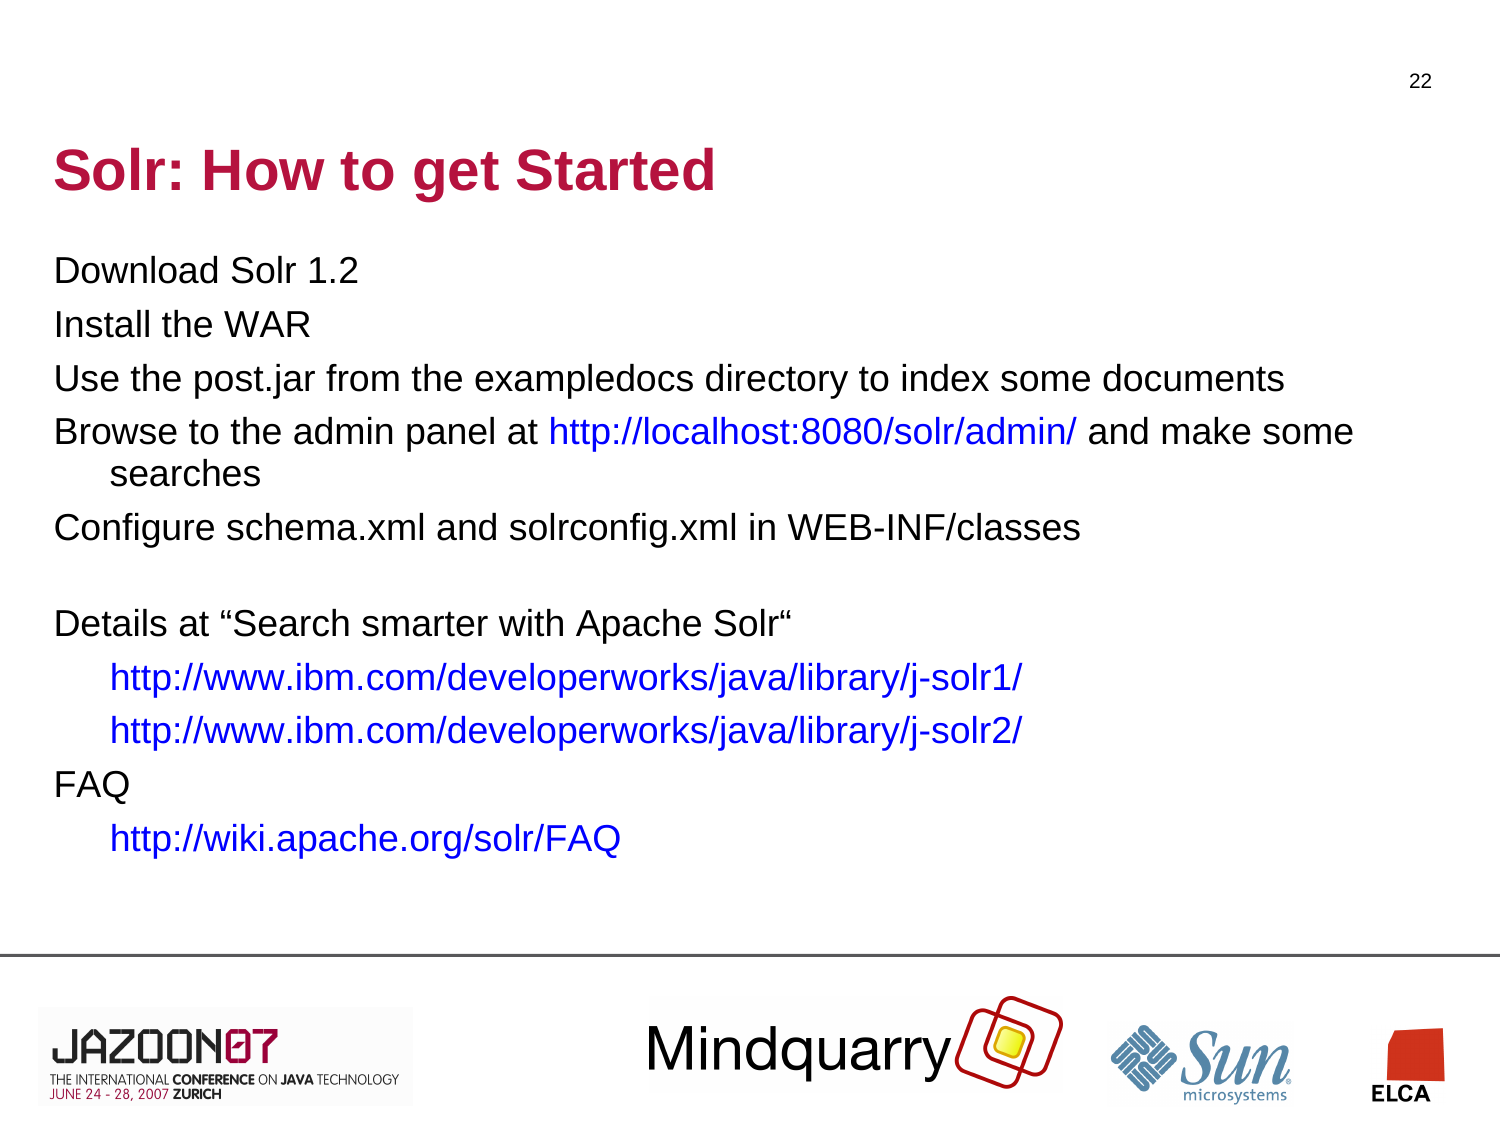

22
# Solr: How to get Started
Download Solr 1.2
Install the WAR
Use the post.jar from the exampledocs directory to index some documents
Browse to the admin panel at http://localhost:8080/solr/admin/ and make some searches
Configure schema.xml and solrconfig.xml in WEB-INF/classes
Details at “Search smarter with Apache Solr“
http://www.ibm.com/developerworks/java/library/j-solr1/
http://www.ibm.com/developerworks/java/library/j-solr2/
FAQ
http://wiki.apache.org/solr/FAQ